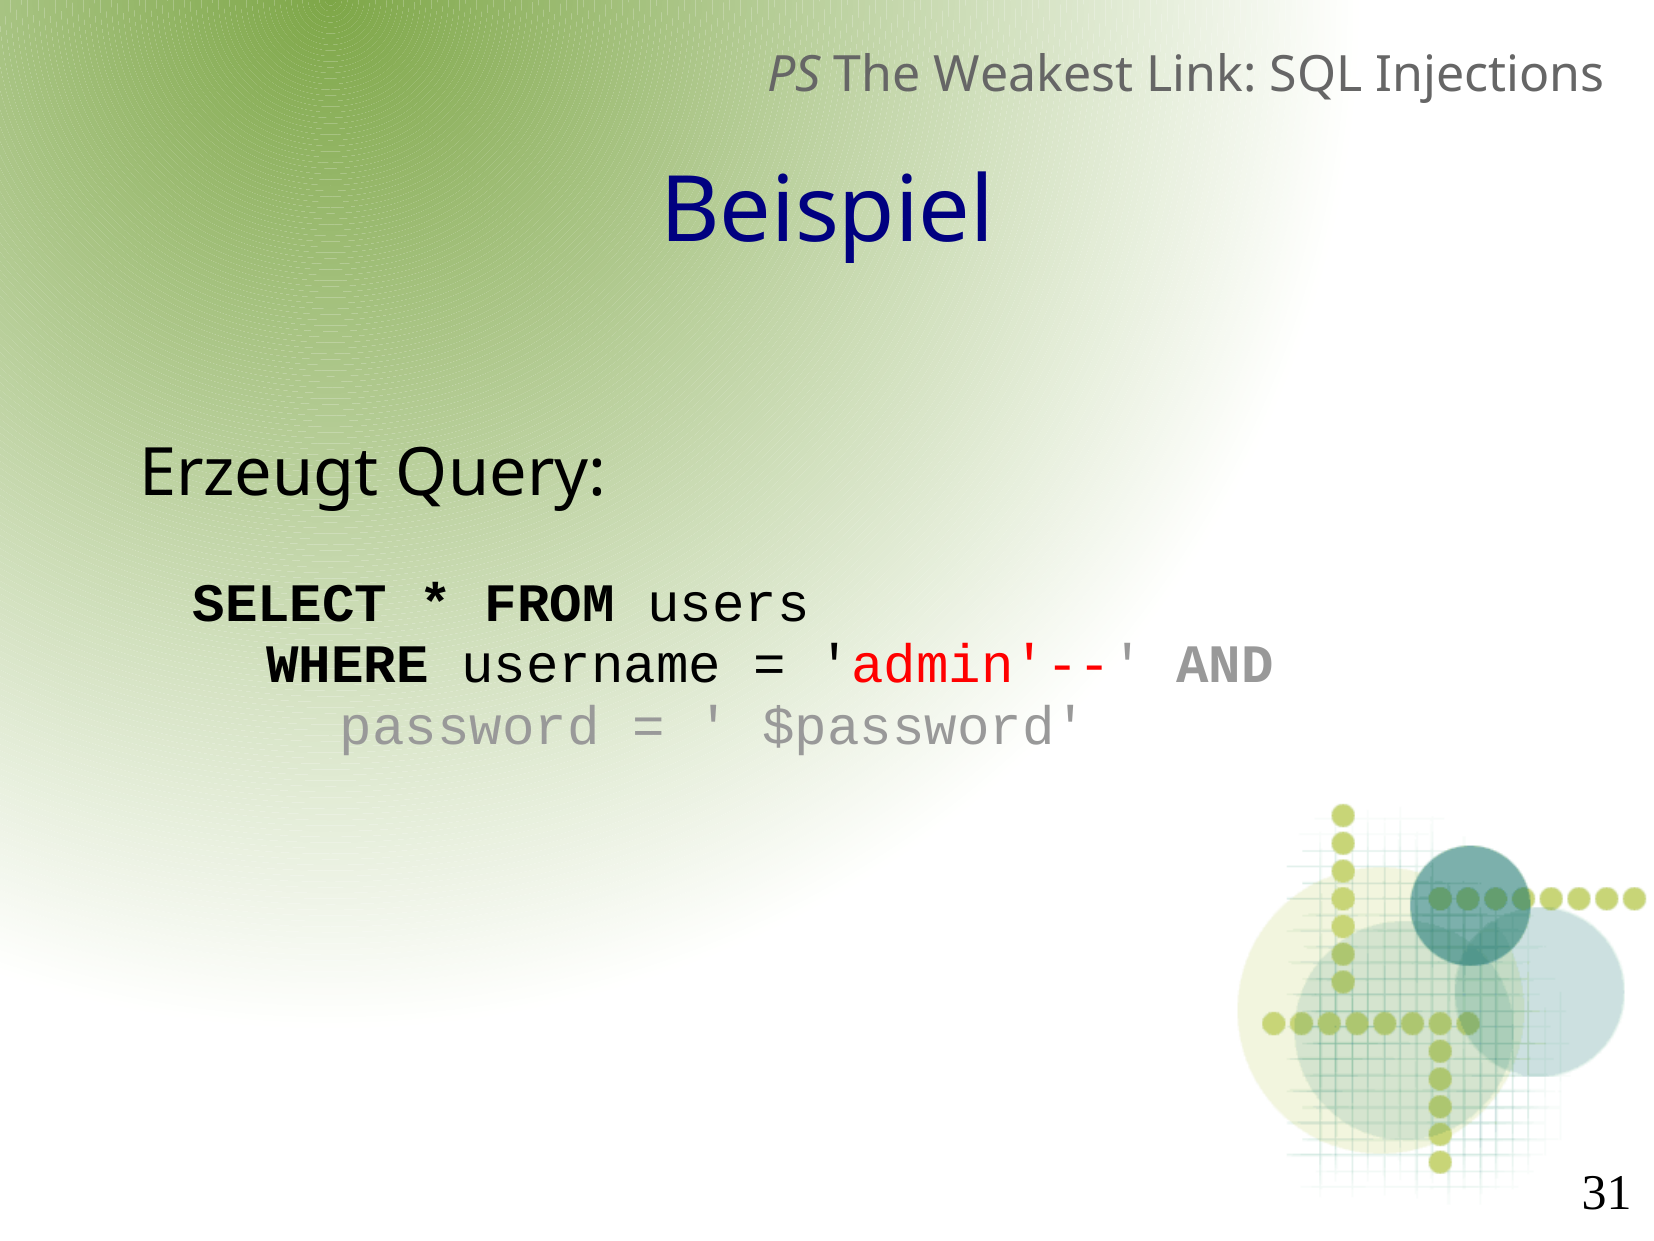

# Beispiel
Erzeugt Query:
SELECT * FROM users
	WHERE username = 'admin'--' AND 					password = ' $password'